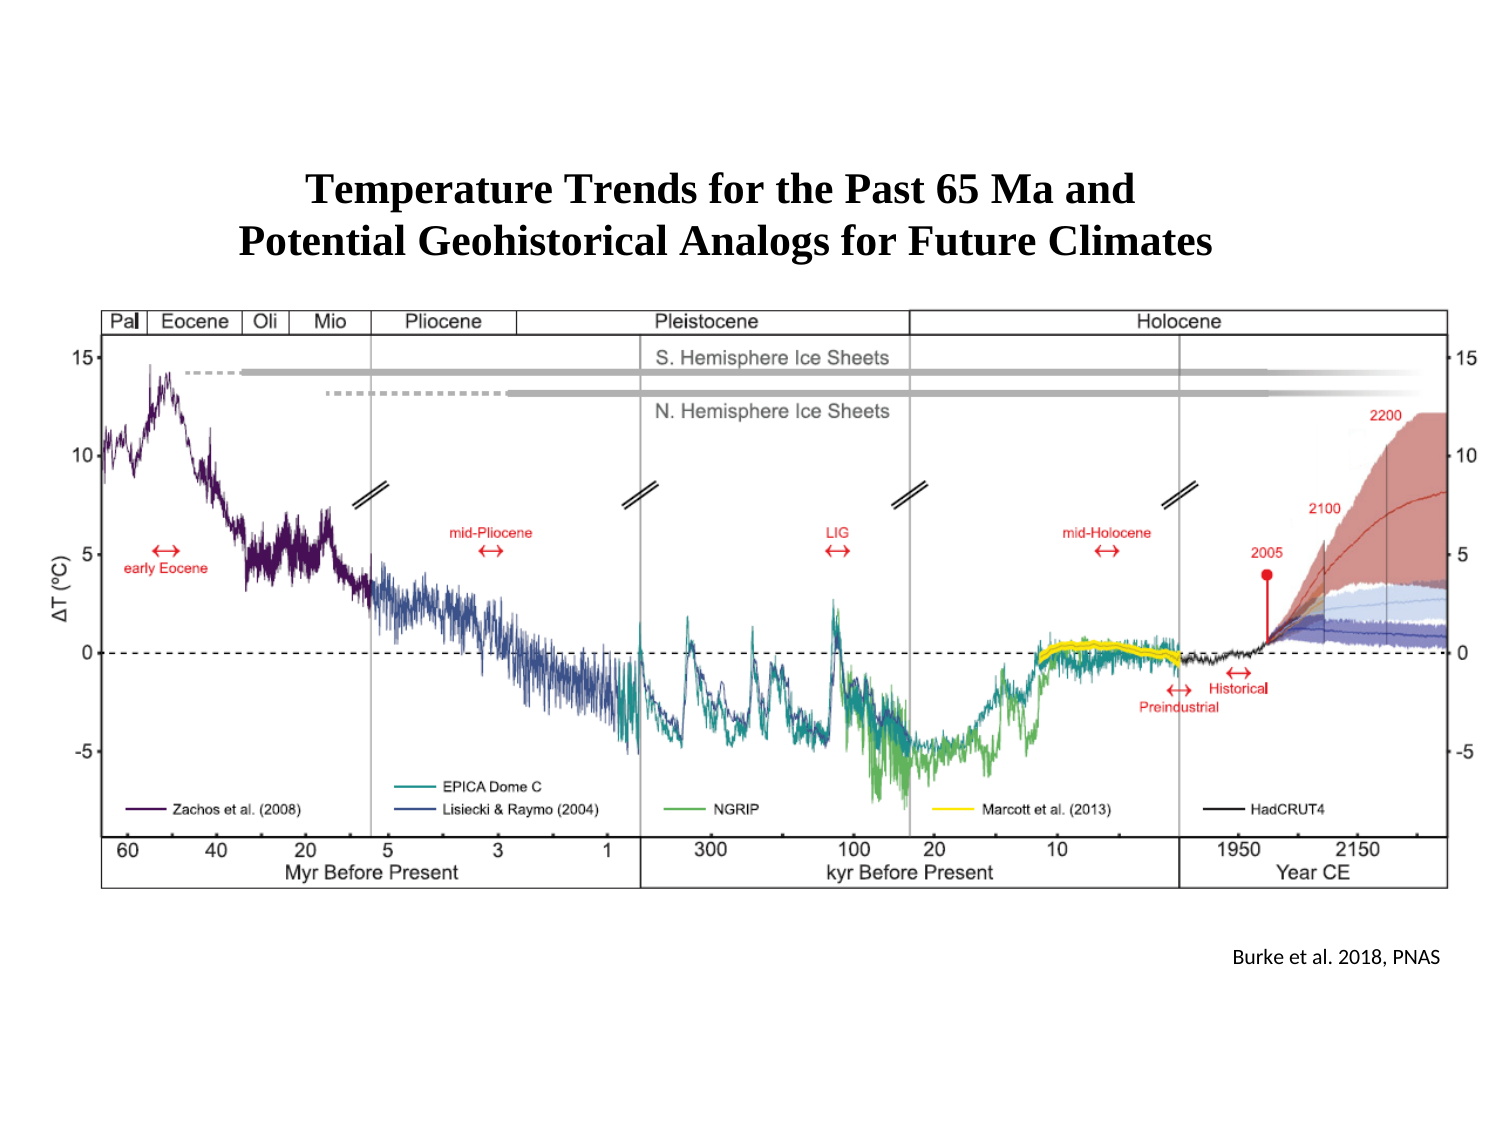

Temperature Trends for the Past 65 Ma and
Potential Geohistorical Analogs for Future Climates
Burke et al. 2018, PNAS